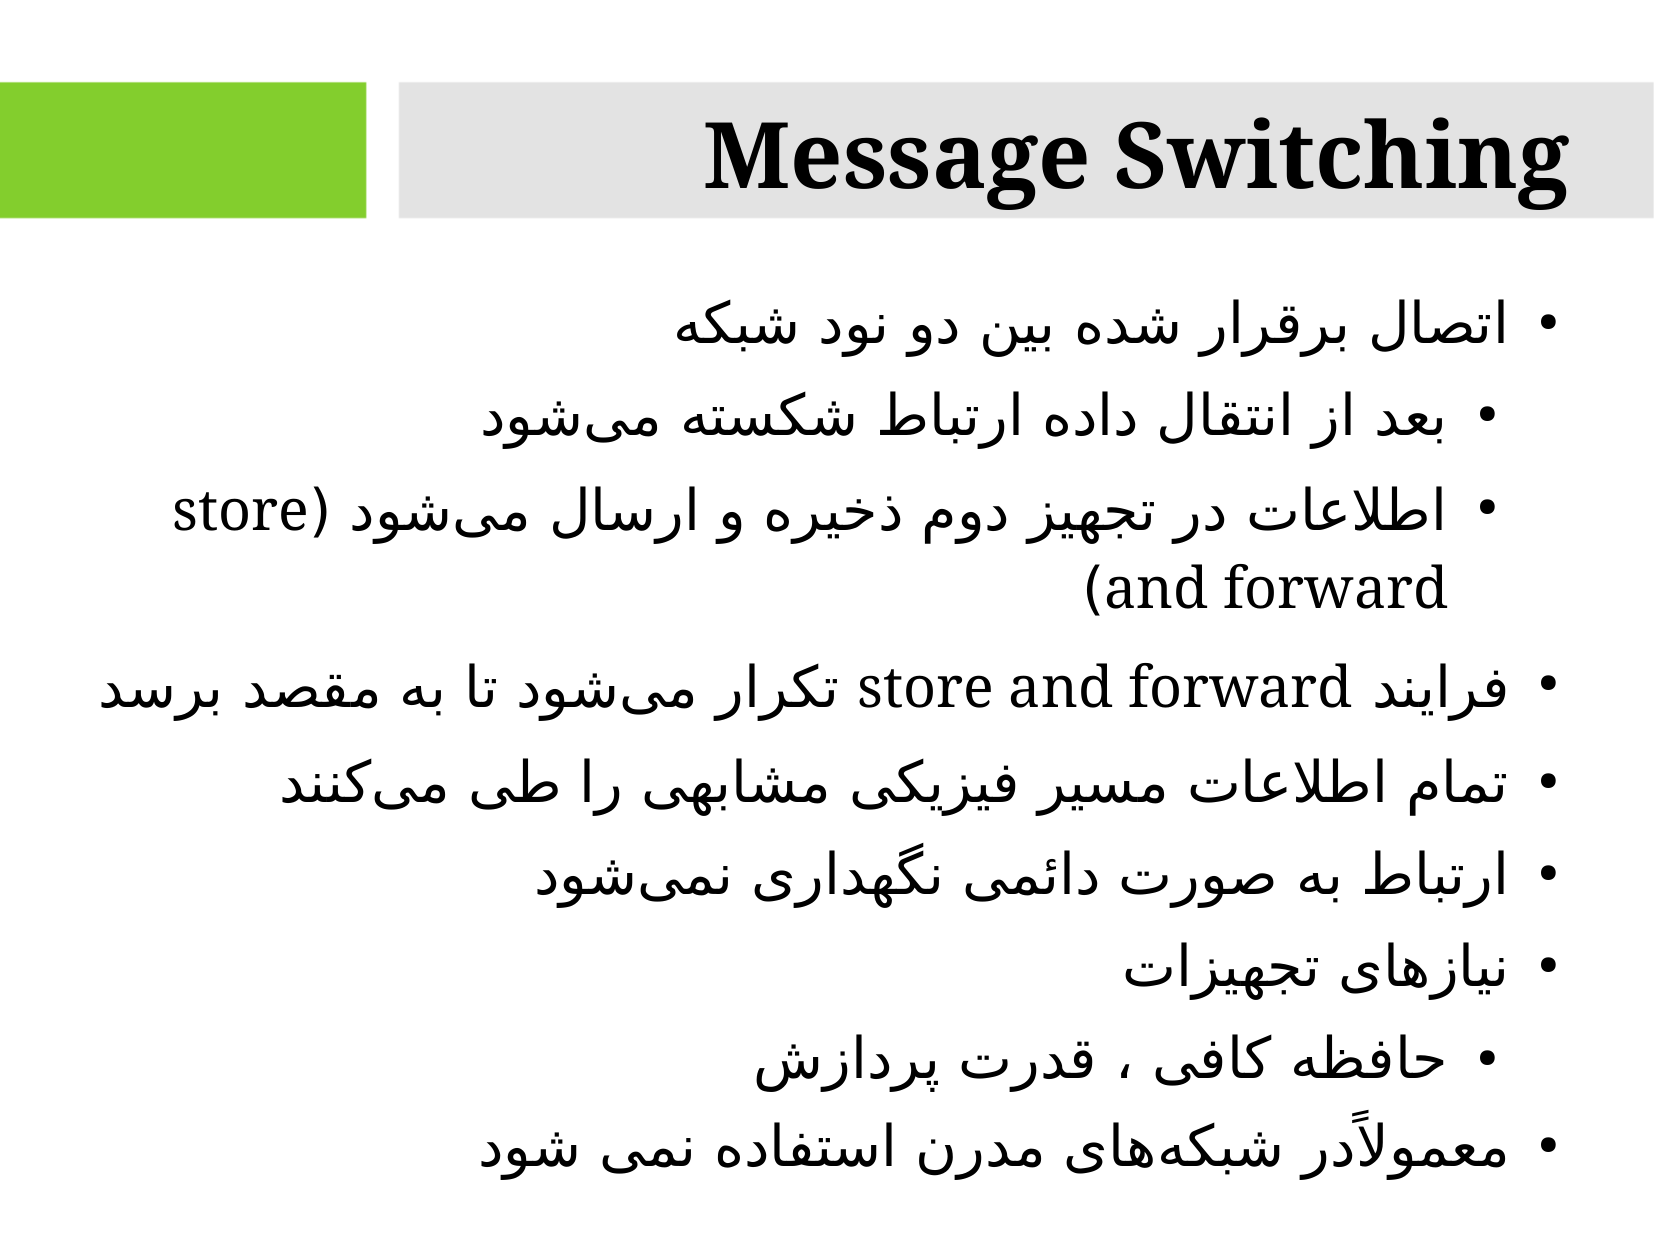

# Message Switching
اتصال برقرار شده بین دو نود شبکه
بعد از انتقال داده ارتباط شکسته می‌شود
اطلاعات در تجهیز دوم ذخیره و ارسال می‌شود (store and forward)
فرایند store and forward تکرار می‌شود تا به مقصد برسد
تمام اطلاعات مسیر فیزیکی مشابهی را طی می‌کنند
ارتباط به صورت دائمی نگهداری نمی‌شود
نیازهای تجهیزات
حافظه کافی ، قدرت پردازش
معمولاًدر شبکه‌های مدرن استفاده نمی شود